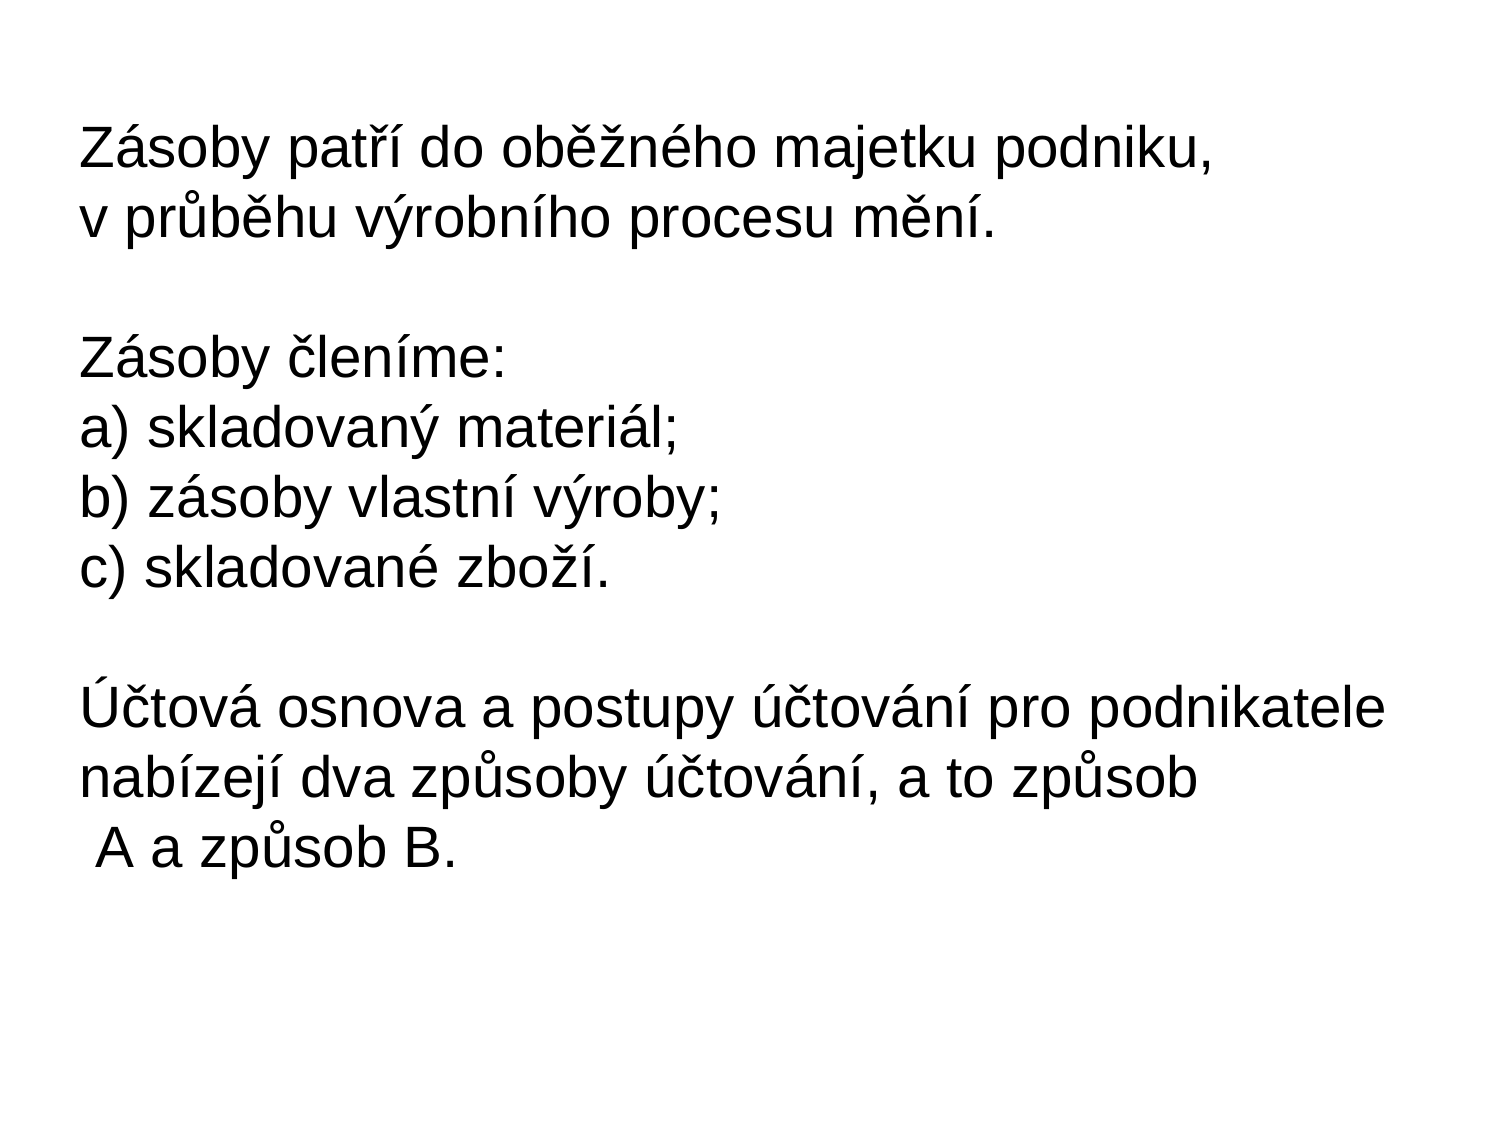

Zásoby patří do oběžného majetku podniku,
v průběhu výrobního procesu mění.
Zásoby členíme:
 skladovaný materiál;
 zásoby vlastní výroby;
 skladované zboží.
Účtová osnova a postupy účtování pro podnikatele
nabízejí dva způsoby účtování, a to způsob
 A a způsob B.